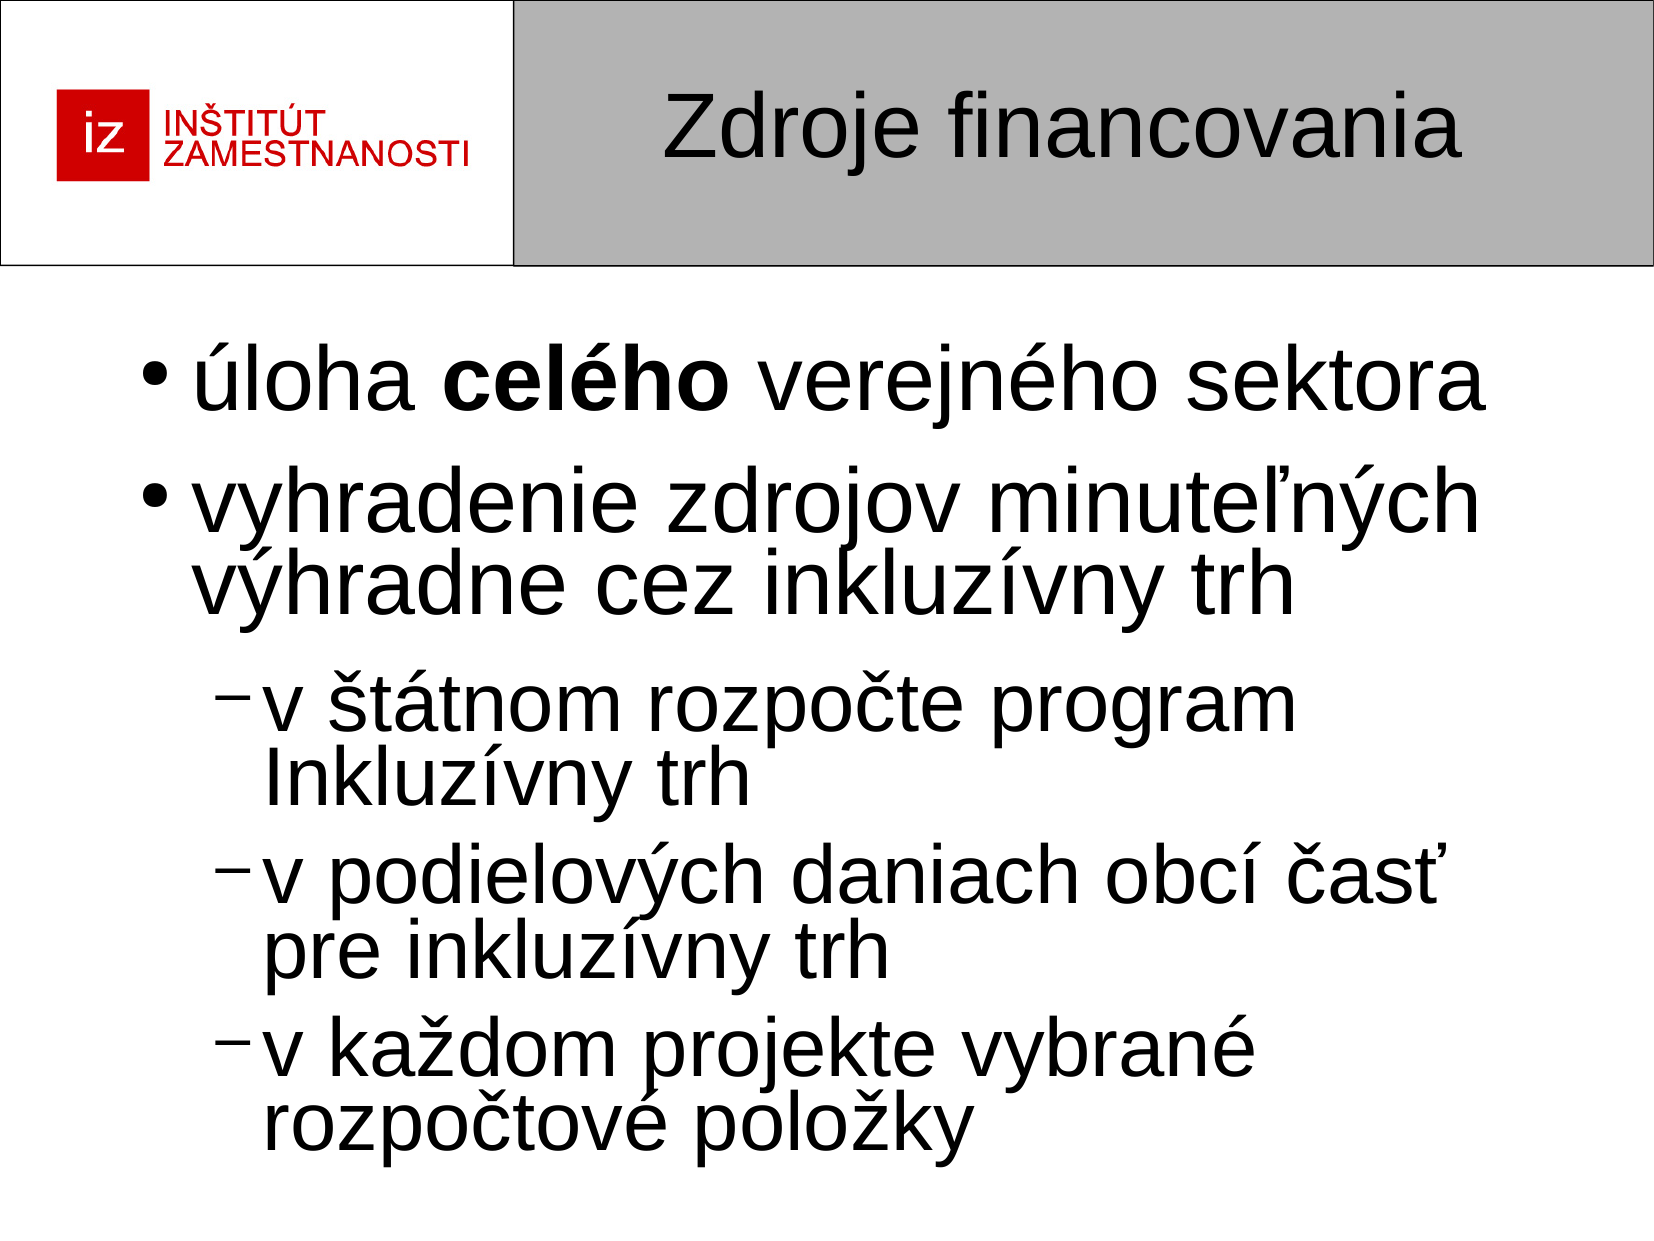

# Zdroje financovania
úloha celého verejného sektora
vyhradenie zdrojov minuteľných výhradne cez inkluzívny trh
v štátnom rozpočte program Inkluzívny trh
v podielových daniach obcí časť pre inkluzívny trh
v každom projekte vybrané rozpočtové položky